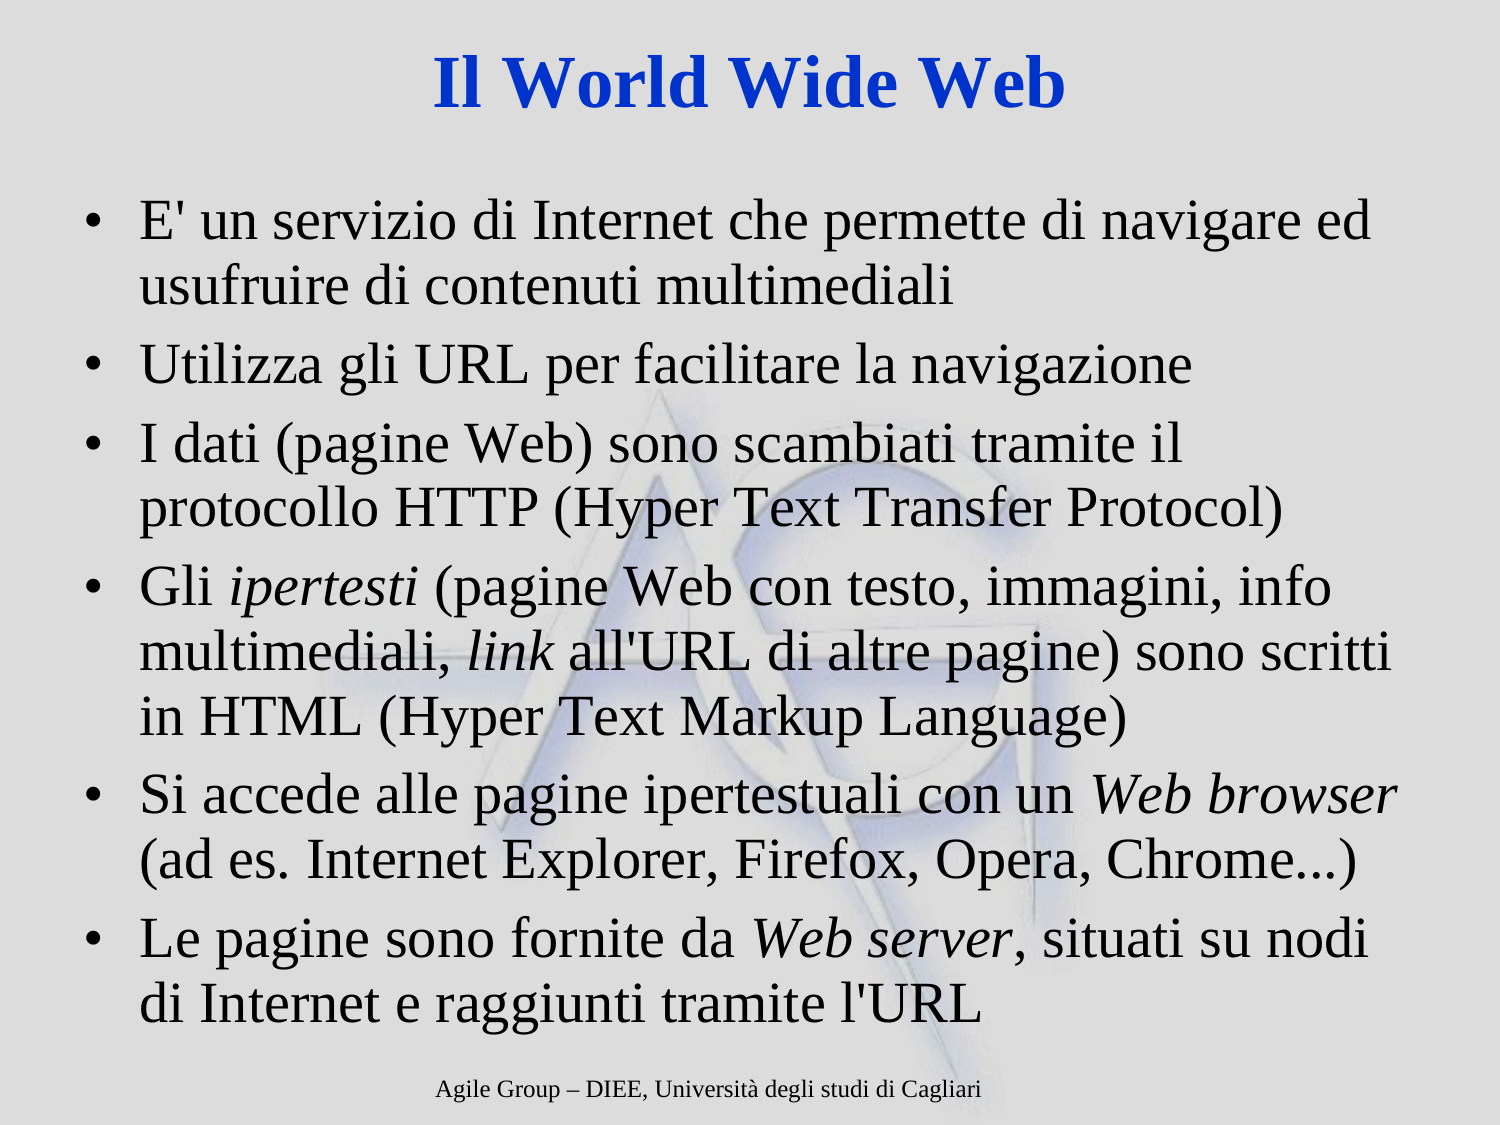

# Il World Wide Web
E' un servizio di Internet che permette di navigare ed usufruire di contenuti multimediali
Utilizza gli URL per facilitare la navigazione
I dati (pagine Web) sono scambiati tramite il protocollo HTTP (Hyper Text Transfer Protocol)
Gli ipertesti (pagine Web con testo, immagini, info multimediali, link all'URL di altre pagine) sono scritti in HTML (Hyper Text Markup Language)
Si accede alle pagine ipertestuali con un Web browser (ad es. Internet Explorer, Firefox, Opera, Chrome...)
Le pagine sono fornite da Web server, situati su nodi di Internet e raggiunti tramite l'URL